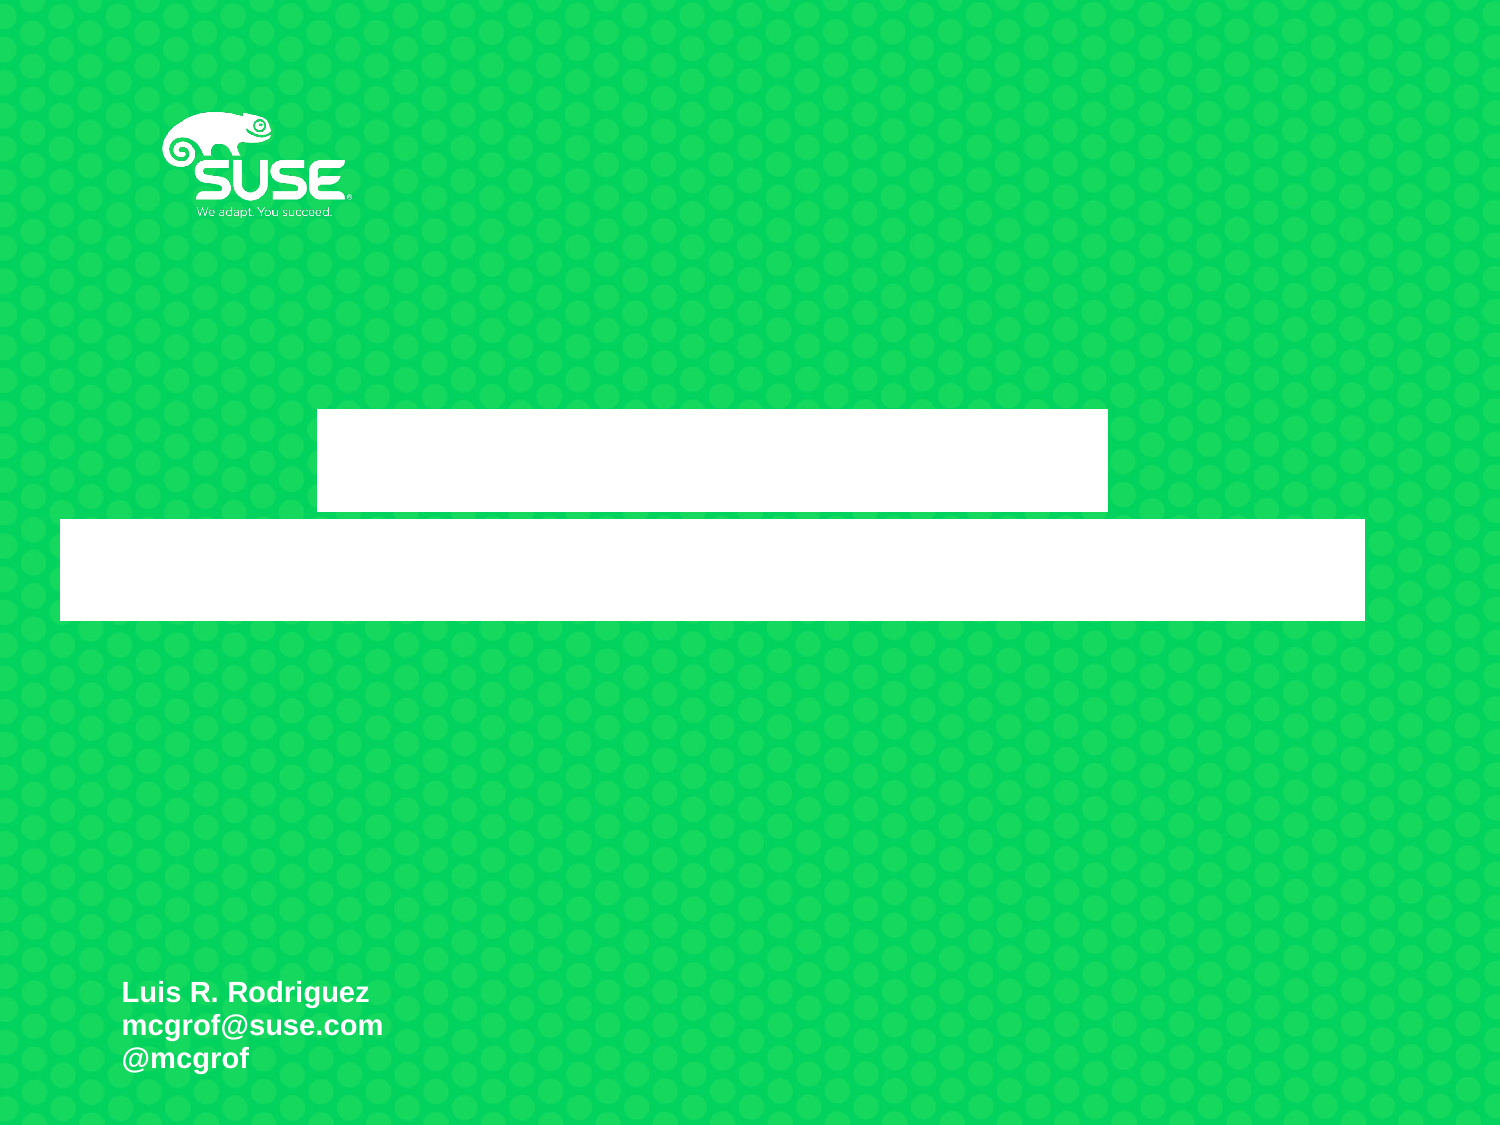

# Linux ELF Sections The past, the present, the future
Luis R. Rodriguez
mcgrof@suse.com
@mcgrof